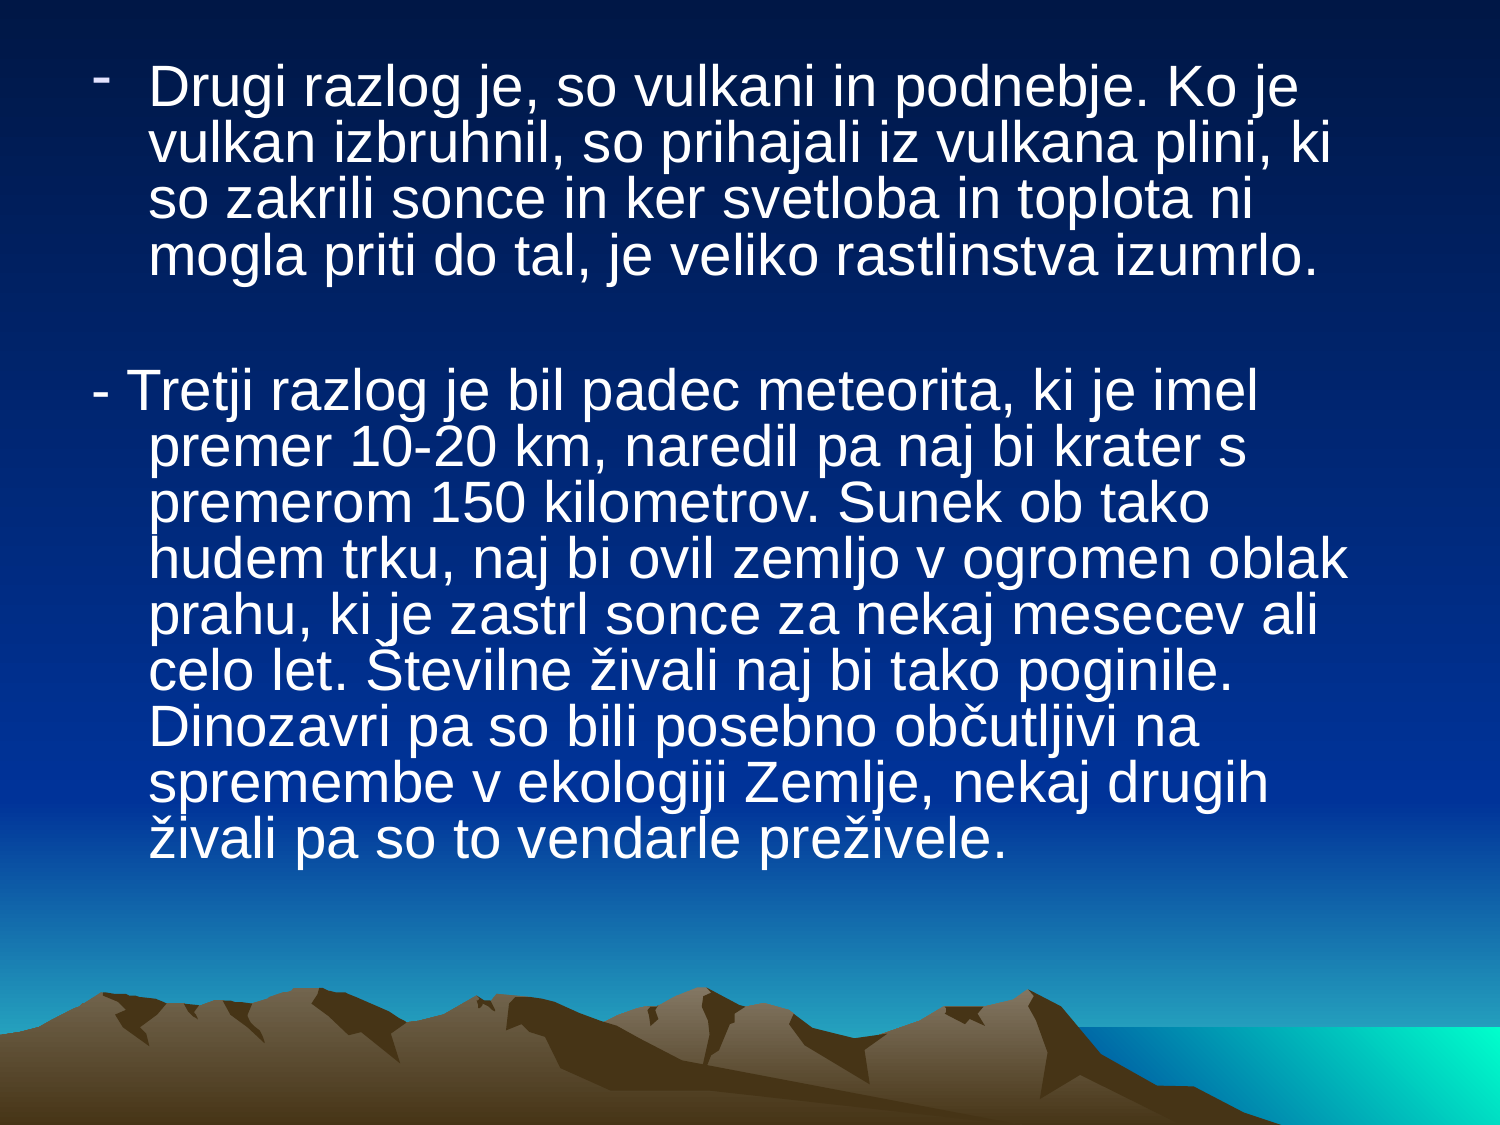

# Drugi razlog je, so vulkani in podnebje. Ko je vulkan izbruhnil, so prihajali iz vulkana plini, ki so zakrili sonce in ker svetloba in toplota ni mogla priti do tal, je veliko rastlinstva izumrlo.
- Tretji razlog je bil padec meteorita, ki je imel premer 10-20 km, naredil pa naj bi krater s premerom 150 kilometrov. Sunek ob tako hudem trku, naj bi ovil zemljo v ogromen oblak prahu, ki je zastrl sonce za nekaj mesecev ali celo let. Številne živali naj bi tako poginile. Dinozavri pa so bili posebno občutljivi na spremembe v ekologiji Zemlje, nekaj drugih živali pa so to vendarle preživele.